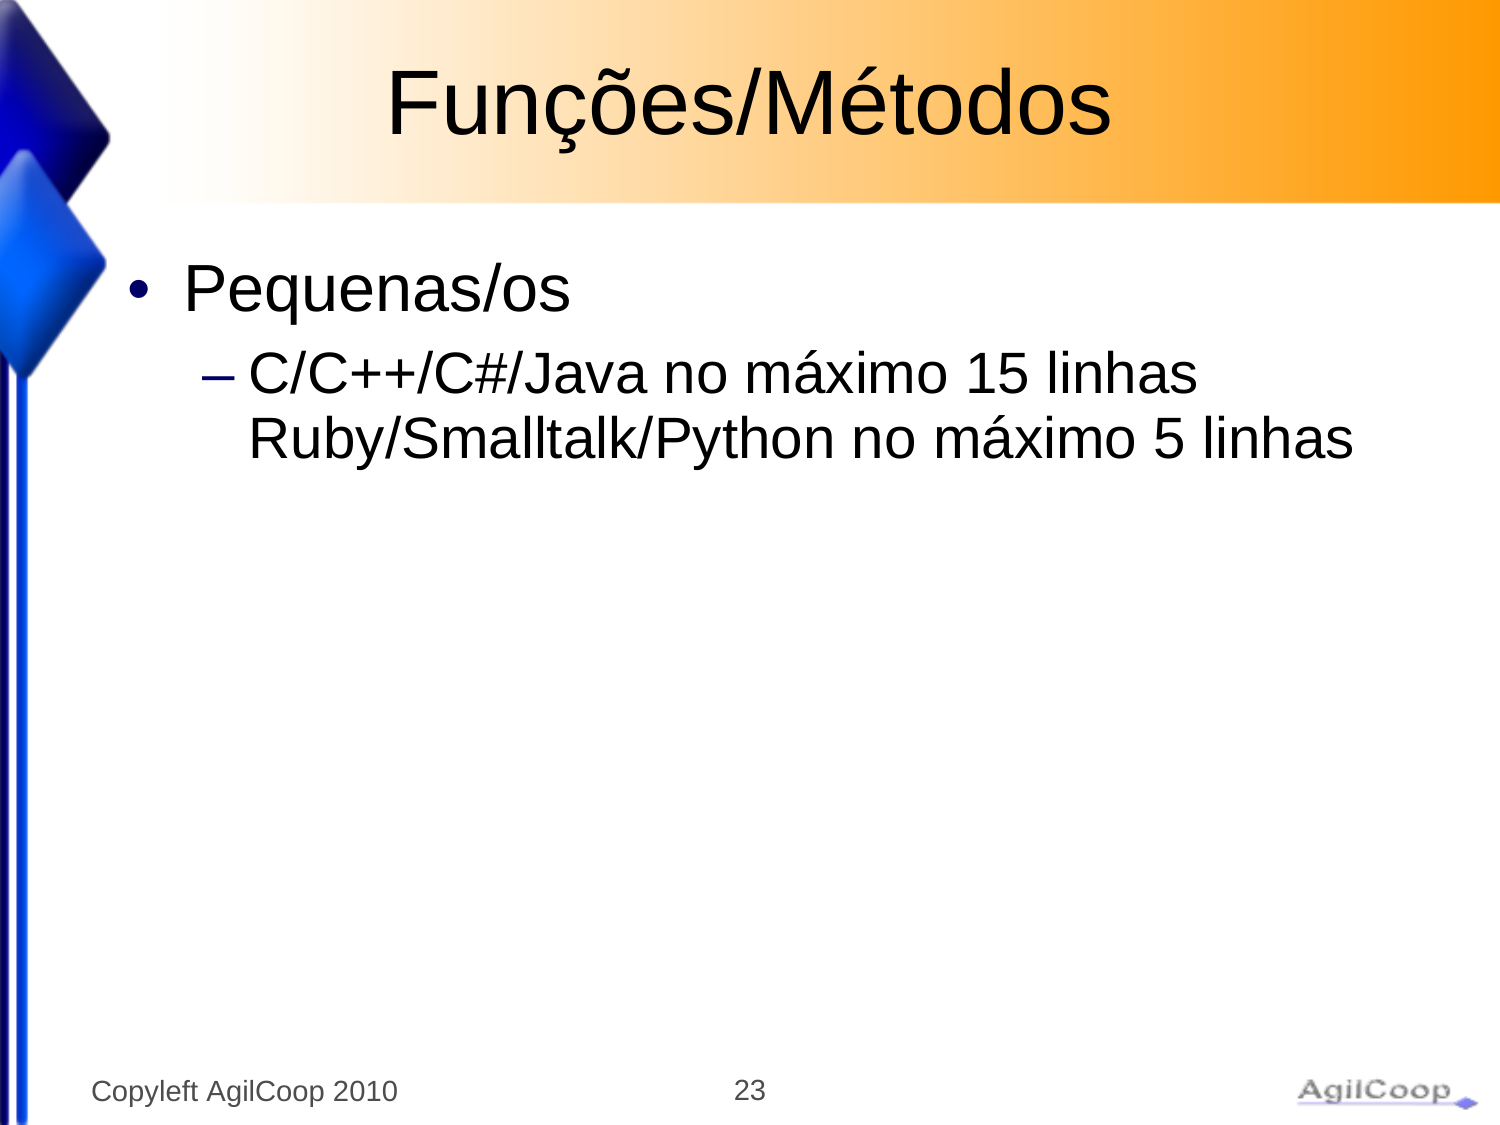

# Funções/Métodos
Pequenas/os
C/C++/C#/Java no máximo 15 linhas
Ruby/Smalltalk/Python no máximo 5 linhas
Copyleft AgilCoop 2010
23